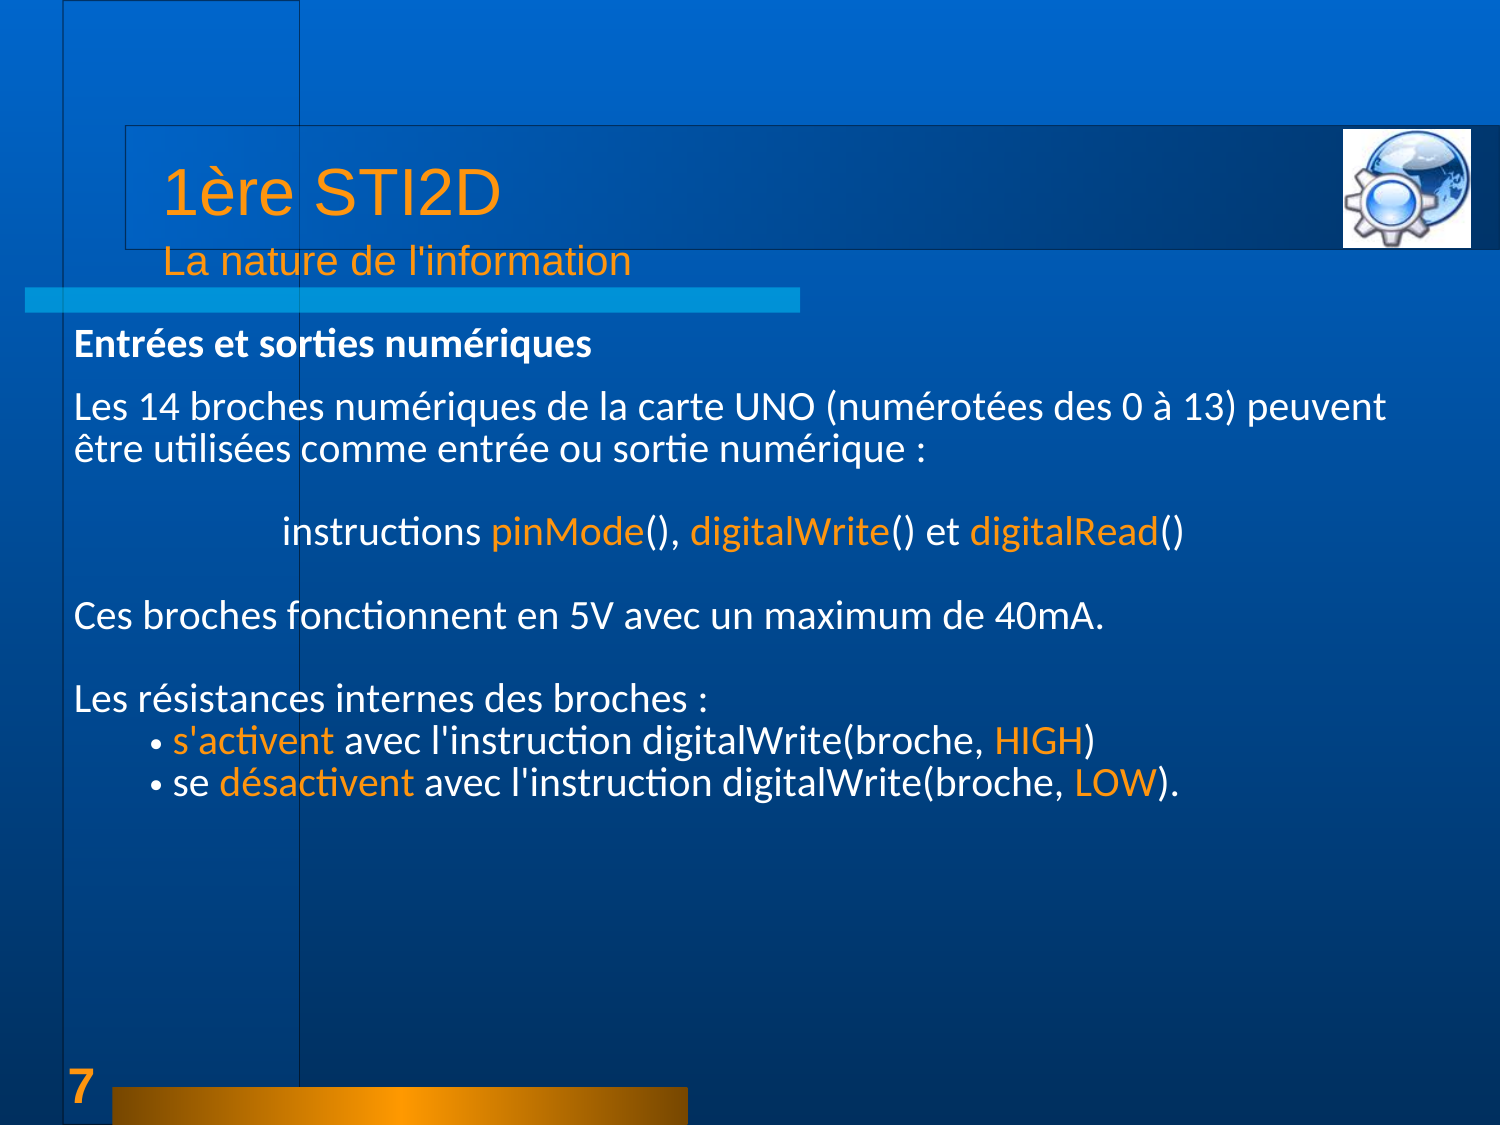

Entrées et sorties numériques
Les 14 broches numériques de la carte UNO (numérotées des 0 à 13) peuvent être utilisées comme entrée ou sortie numérique :
instructions pinMode(), digitalWrite() et digitalRead()
Ces broches fonctionnent en 5V avec un maximum de 40mA.
Les résistances internes des broches :
 s'activent avec l'instruction digitalWrite(broche, HIGH)
 se désactivent avec l'instruction digitalWrite(broche, LOW).